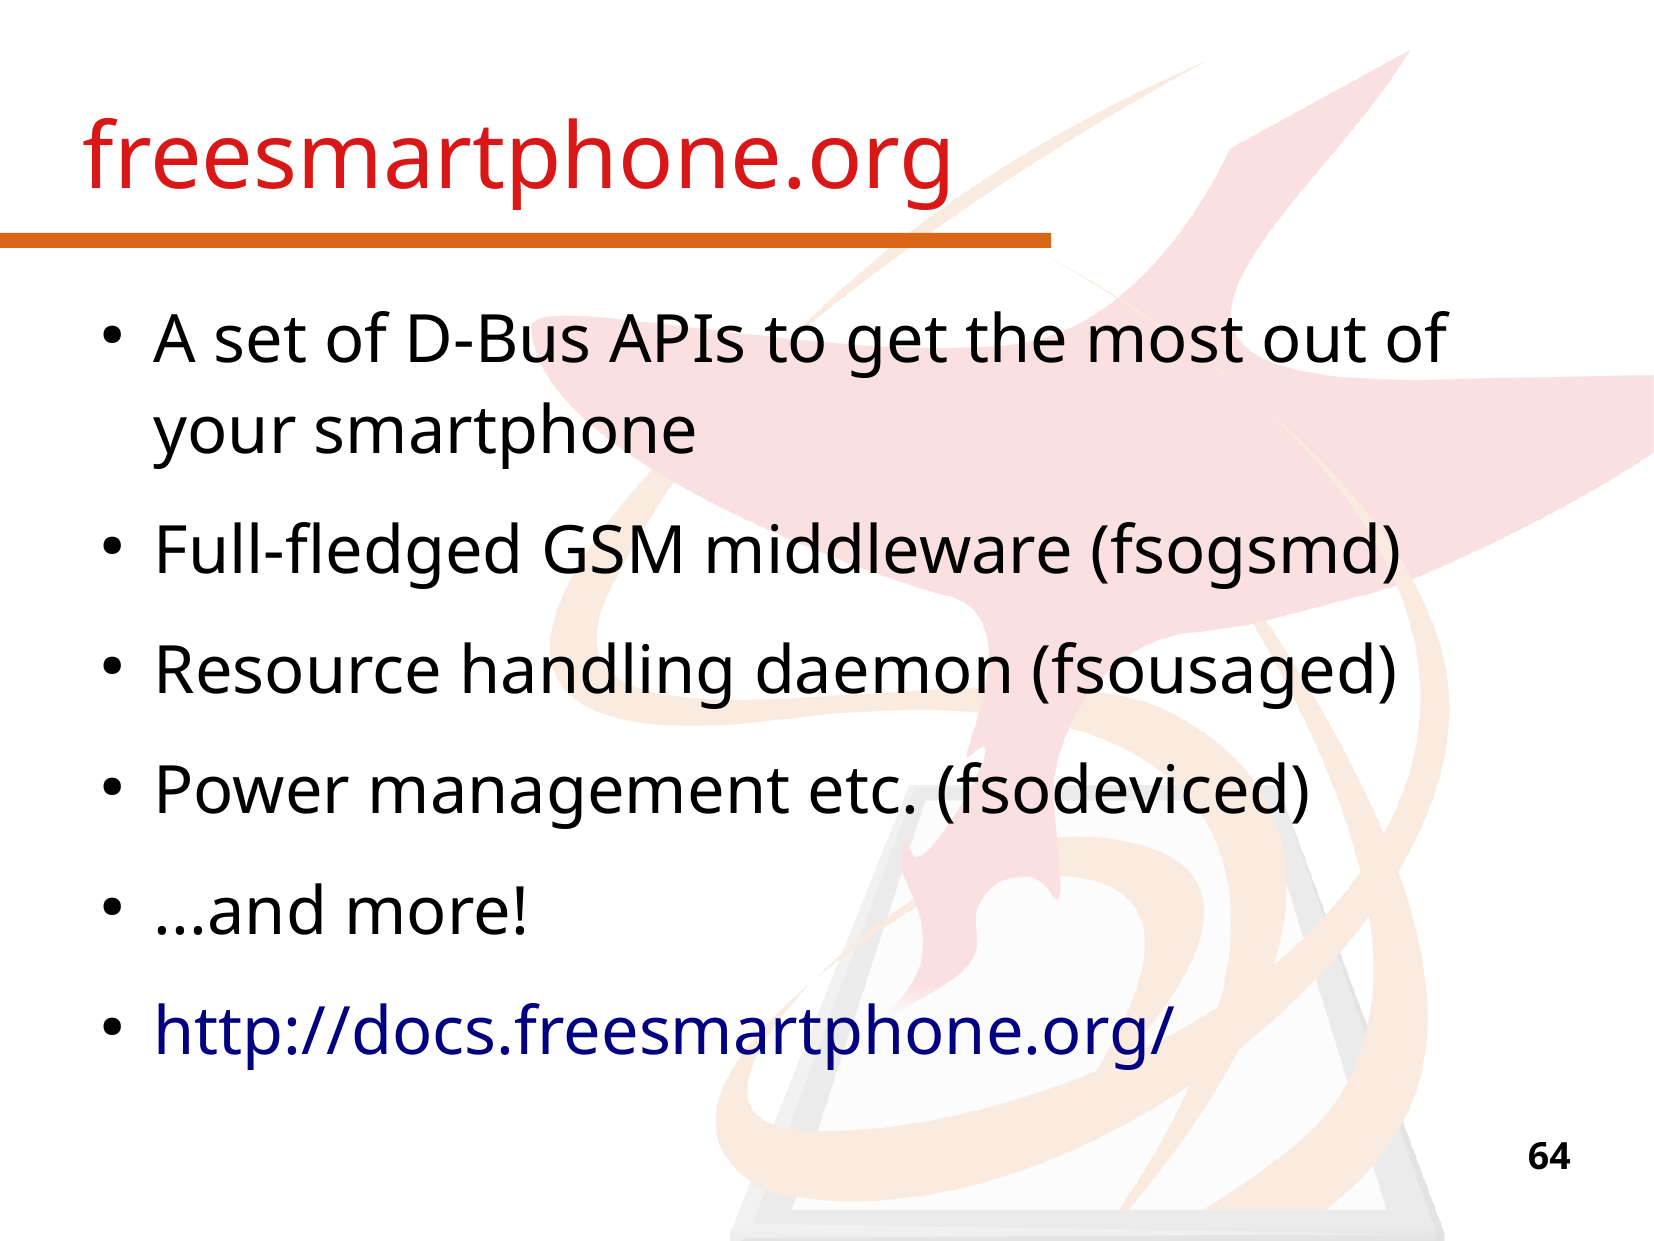

# freesmartphone.org
A set of D-Bus APIs to get the most out of your smartphone
Full-fledged GSM middleware (fsogsmd)
Resource handling daemon (fsousaged)
Power management etc. (fsodeviced)
...and more!
http://docs.freesmartphone.org/
64